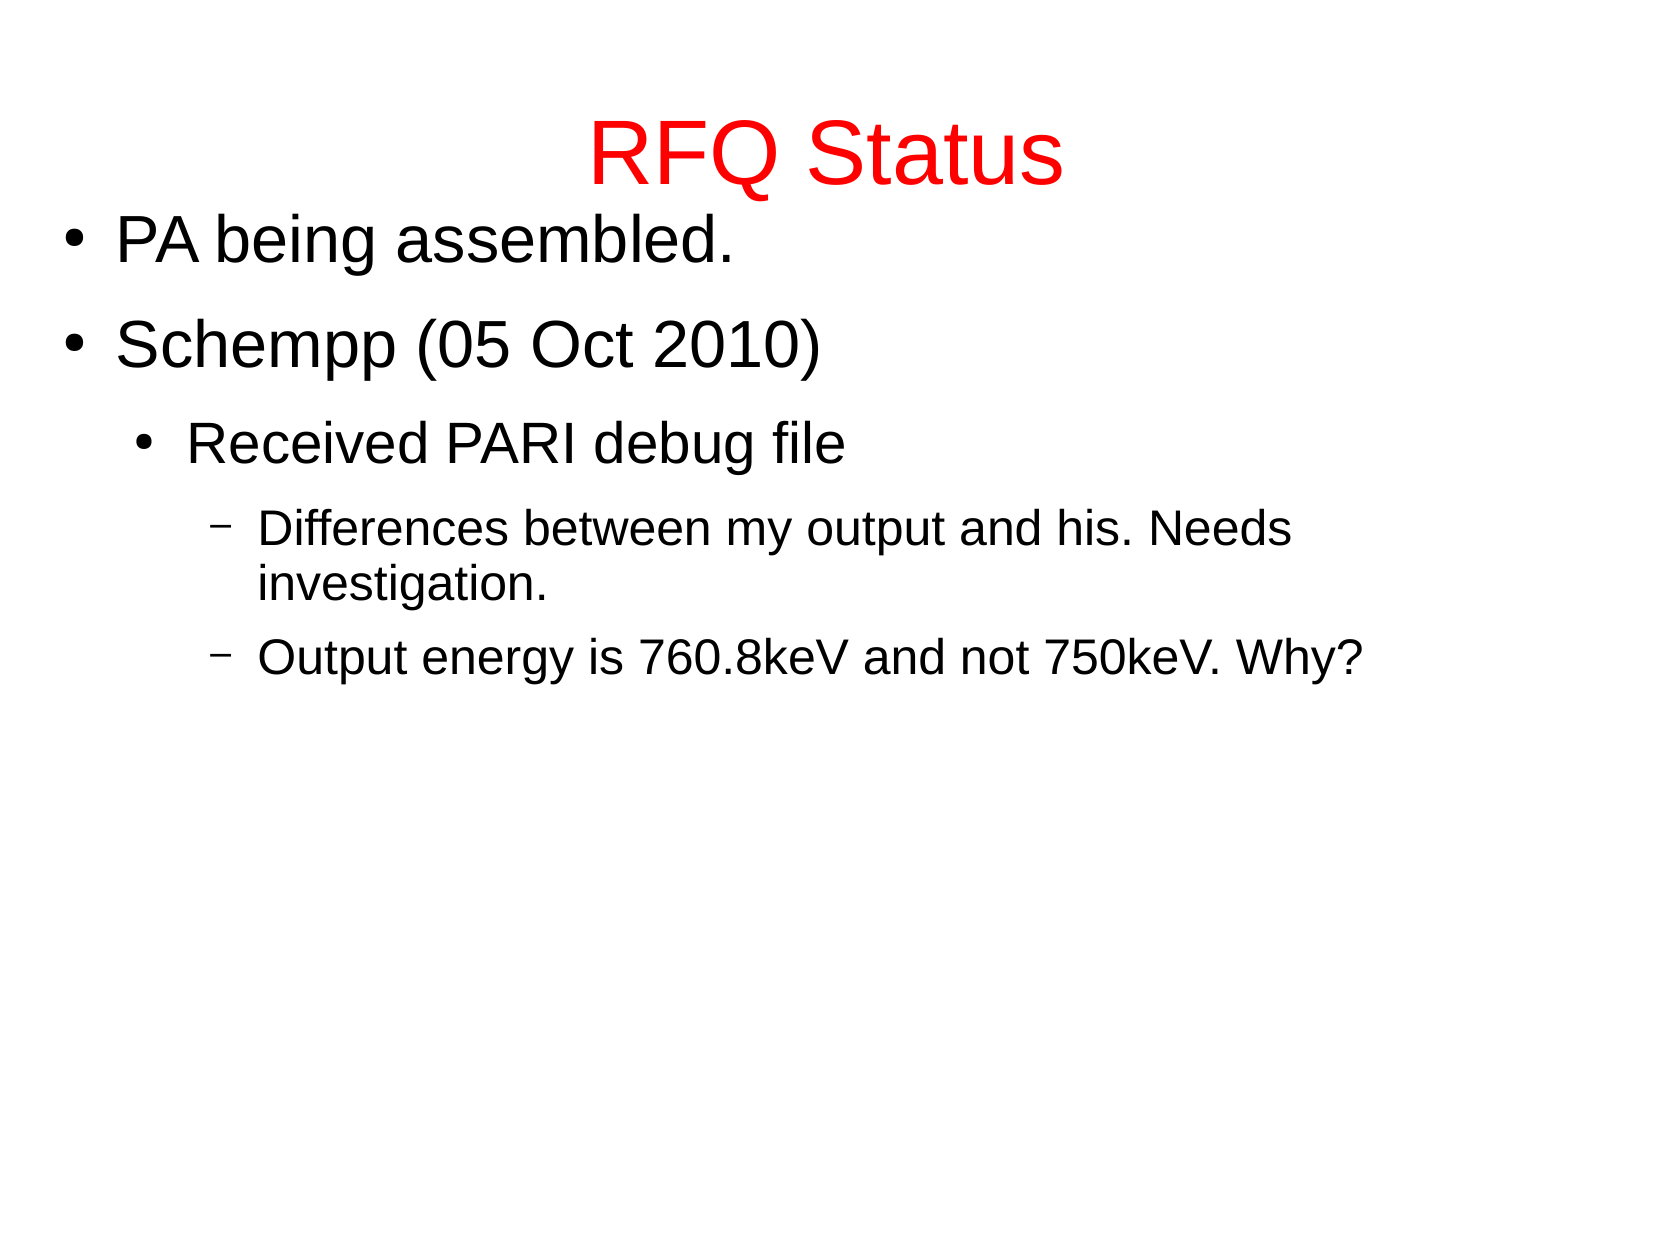

# RFQ Status
PA being assembled.
Schempp (05 Oct 2010)
Received PARI debug file
Differences between my output and his. Needs investigation.
Output energy is 760.8keV and not 750keV. Why?